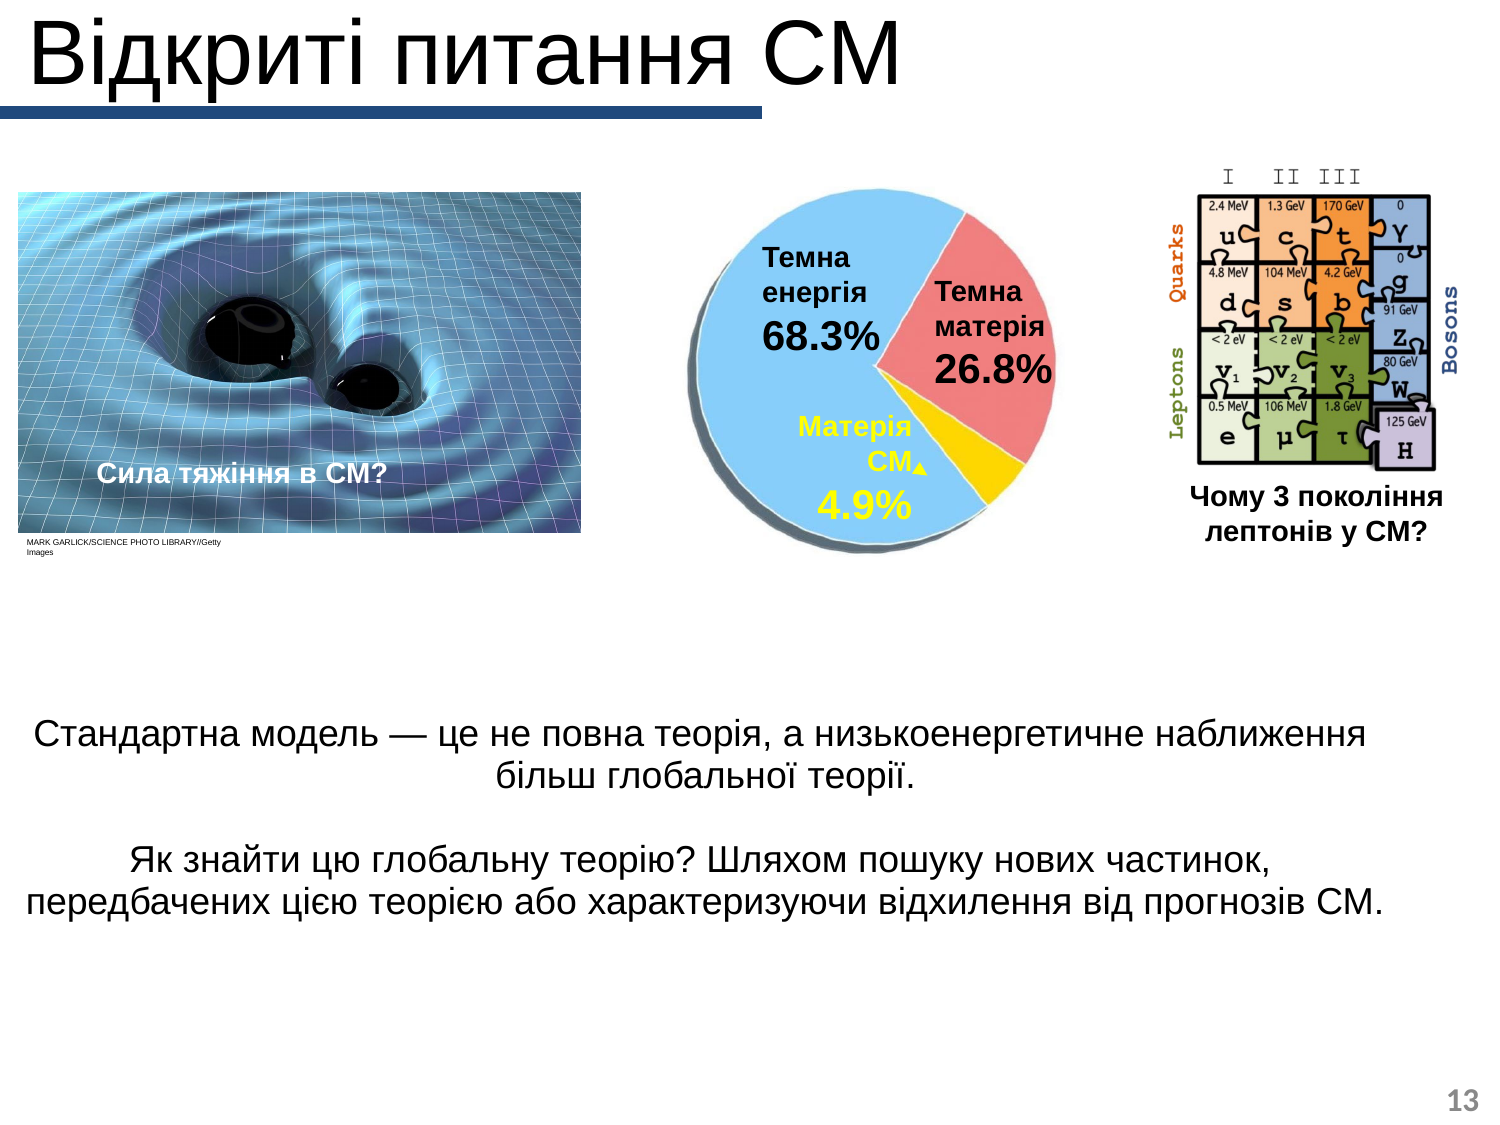

Відкриті питання CM
Темна
енергія
68.3%
Темна
матерія
26.8%
Матерія
CM
4.9%
Сила тяжіння в СМ?
Чому 3 покоління лептонів у СМ?
MARK GARLICK/SCIENCE PHOTO LIBRARY//Getty Images
Стандартна модель — це не повна теорія, а низькоенергетичне наближення
більш глобальної теорії.
Як знайти цю глобальну теорію? Шляхом пошуку нових частинок,
передбачених цією теорією або xарактеризуючи відхилення від прогнозів СМ.